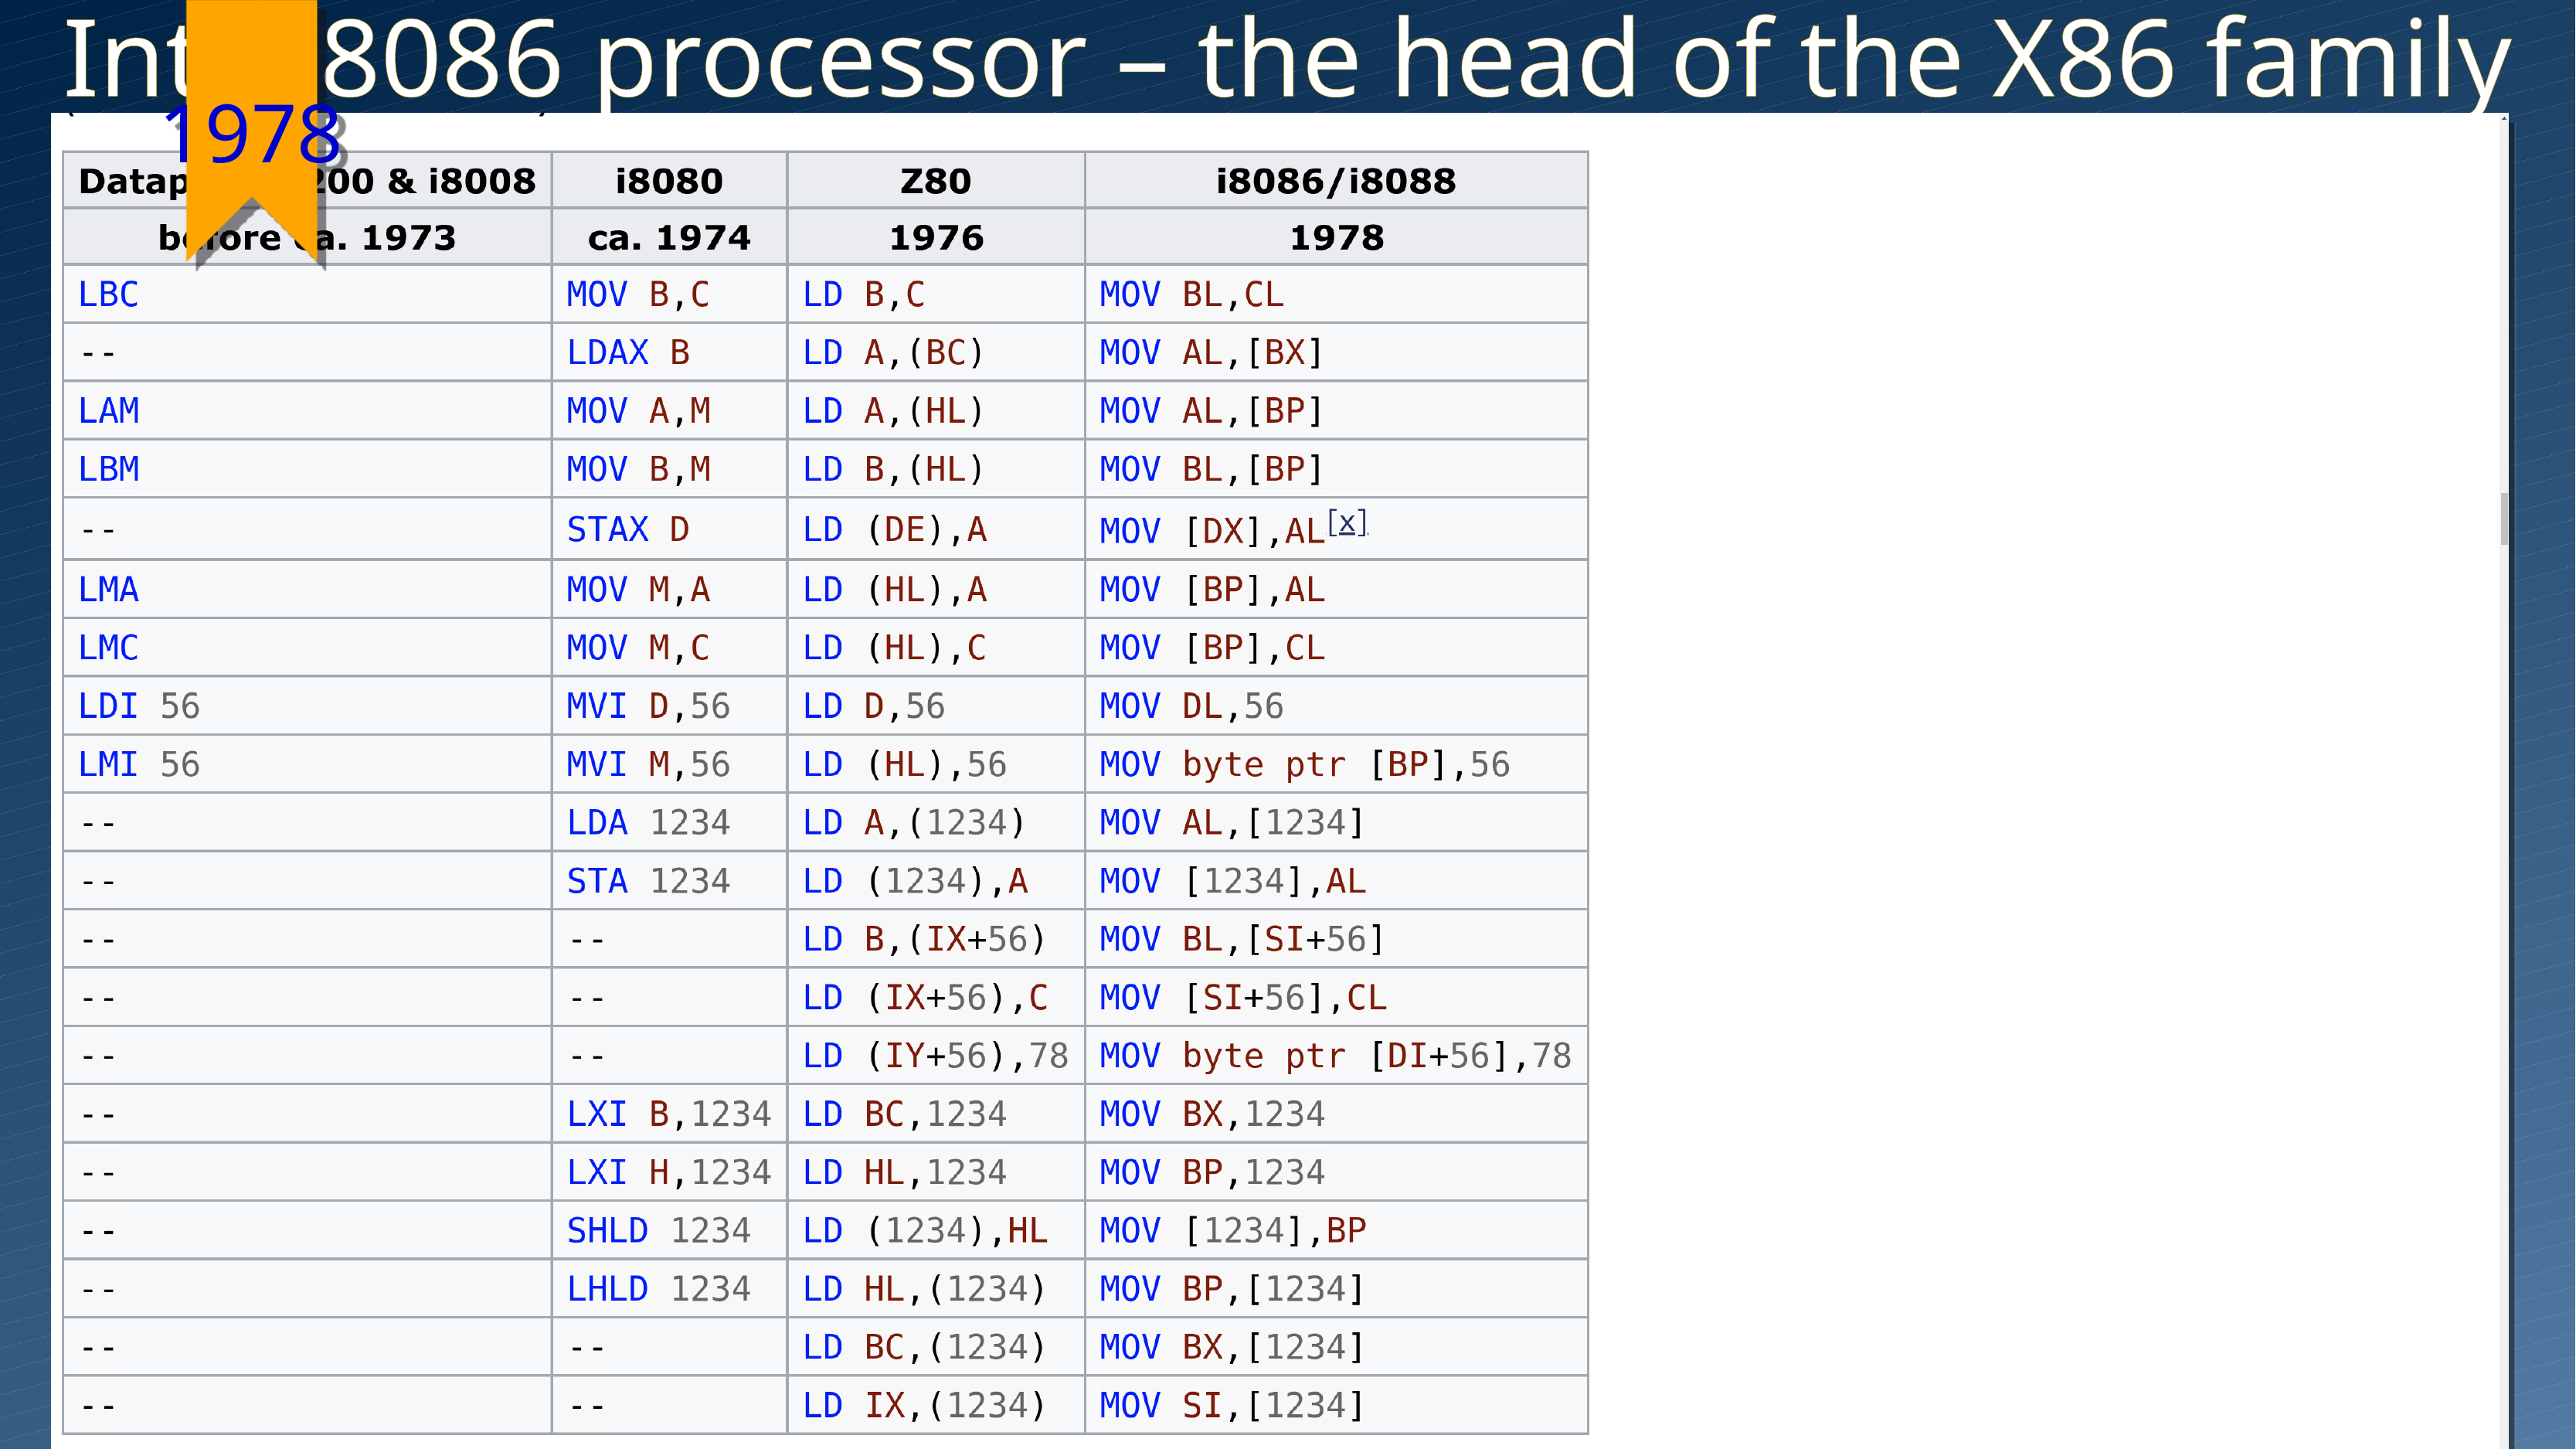

1978
# Intel 8086 processor ­– the head of the X86 family